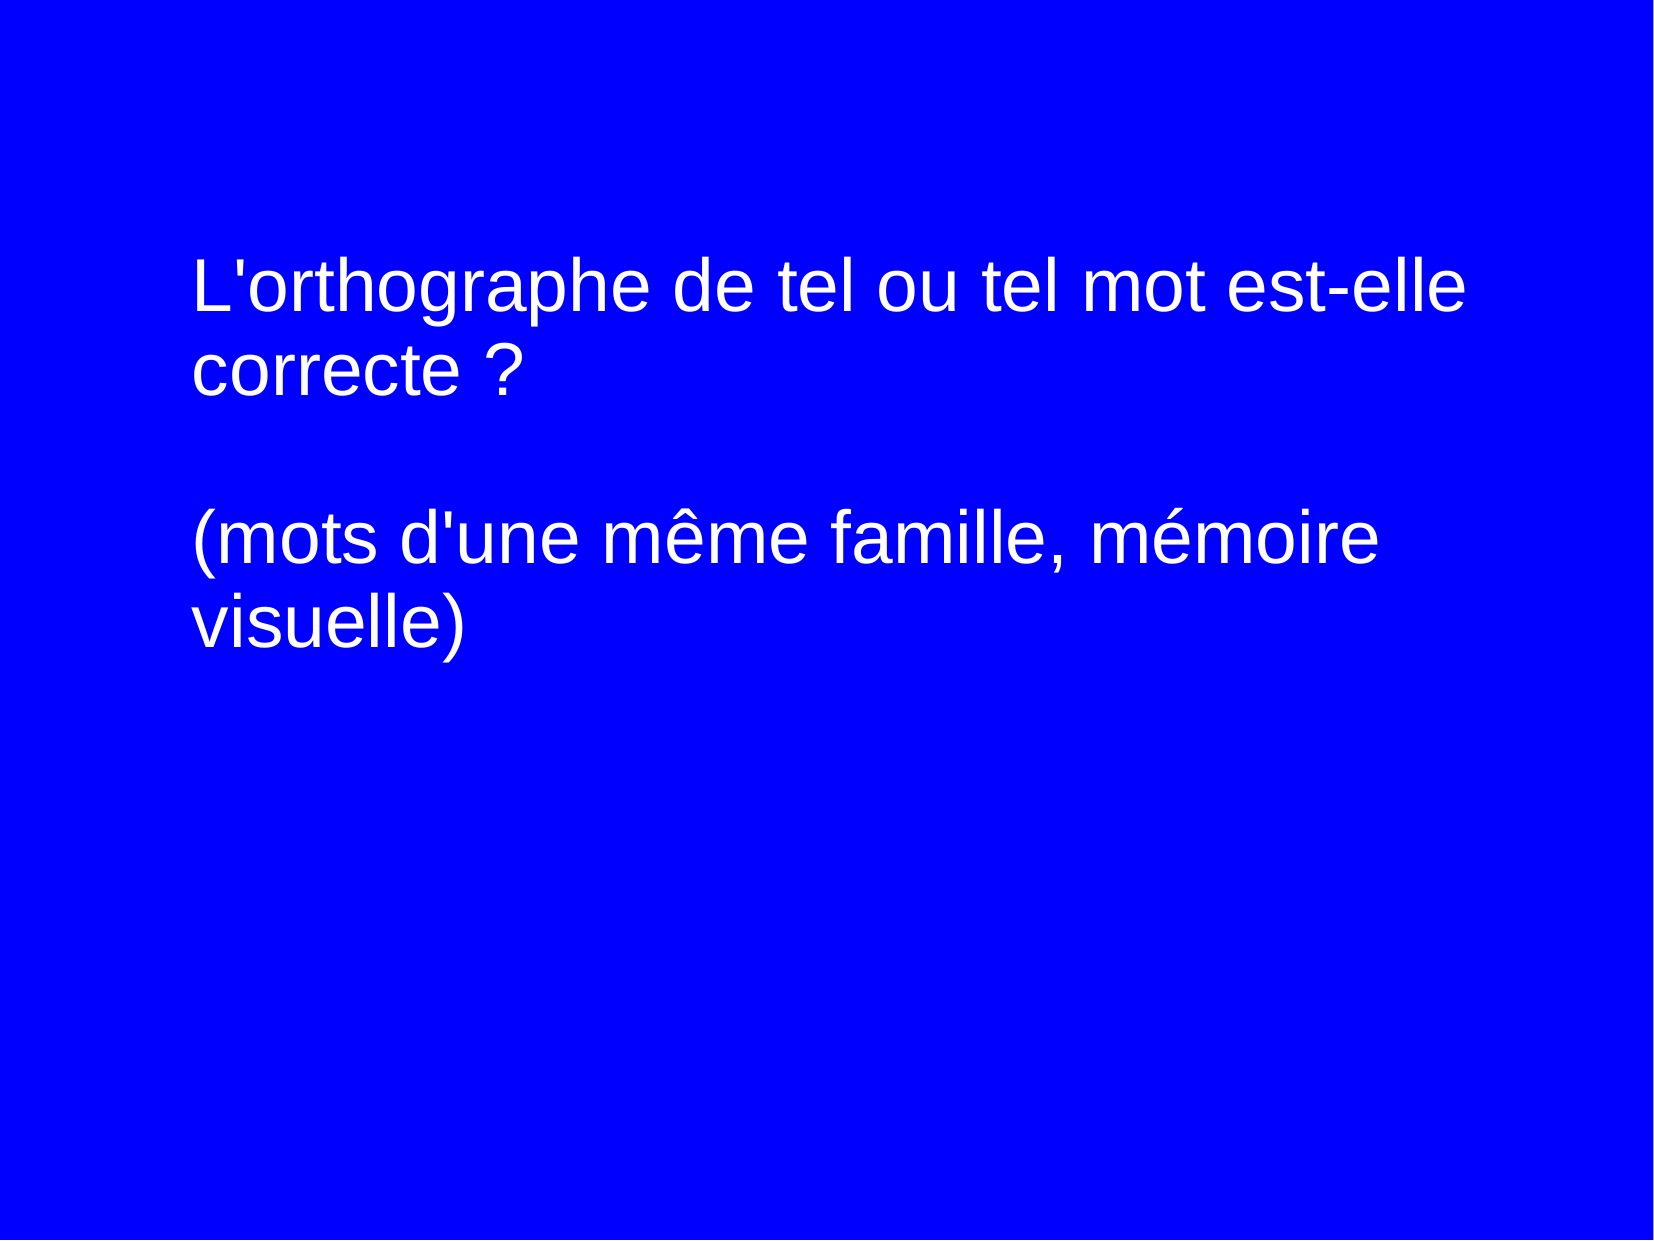

L'orthographe de tel ou tel mot est-elle correcte ?
(mots d'une même famille, mémoire visuelle)